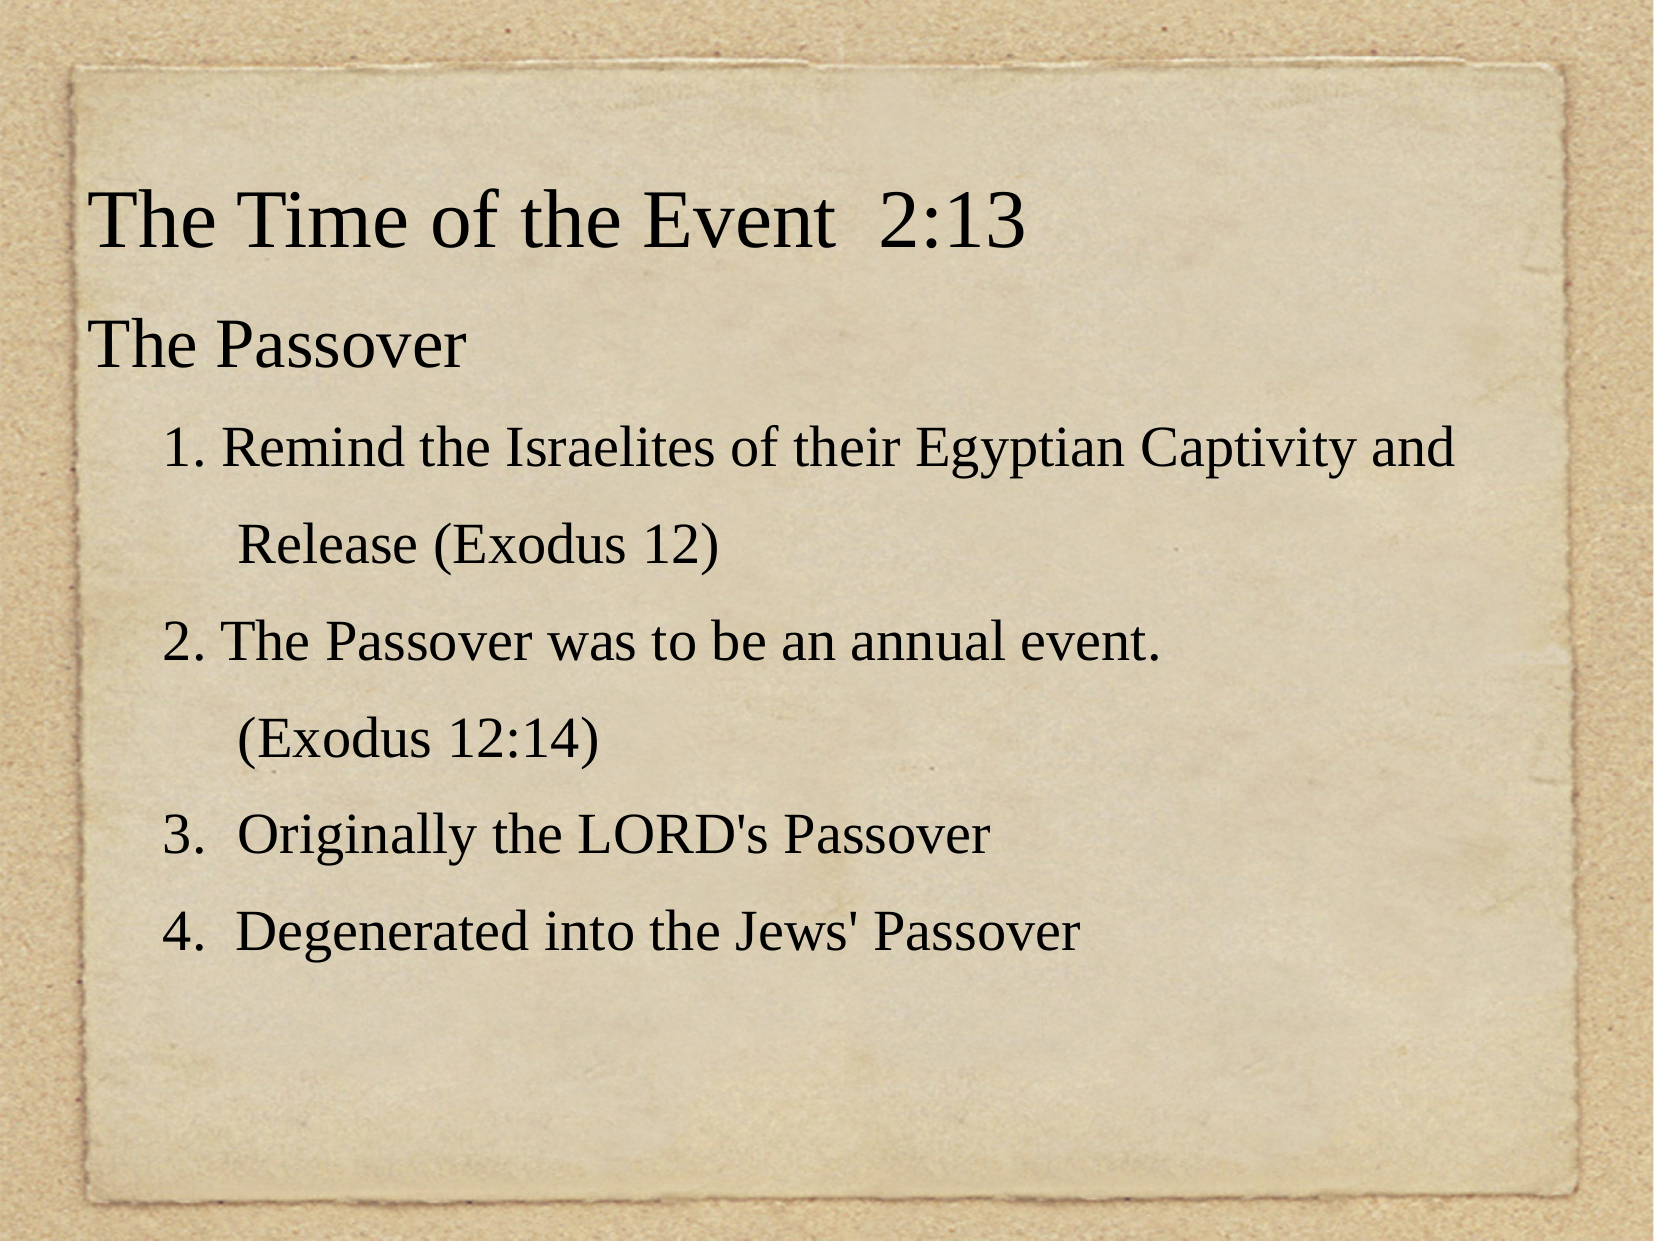

The Time of the Event 2:13
The Passover
	1. Remind the Israelites of their Egyptian Captivity and 				Release (Exodus 12)
	2. The Passover was to be an annual event.
		(Exodus 12:14)
	3.	Originally the LORD's Passover
	4. Degenerated into the Jews' Passover